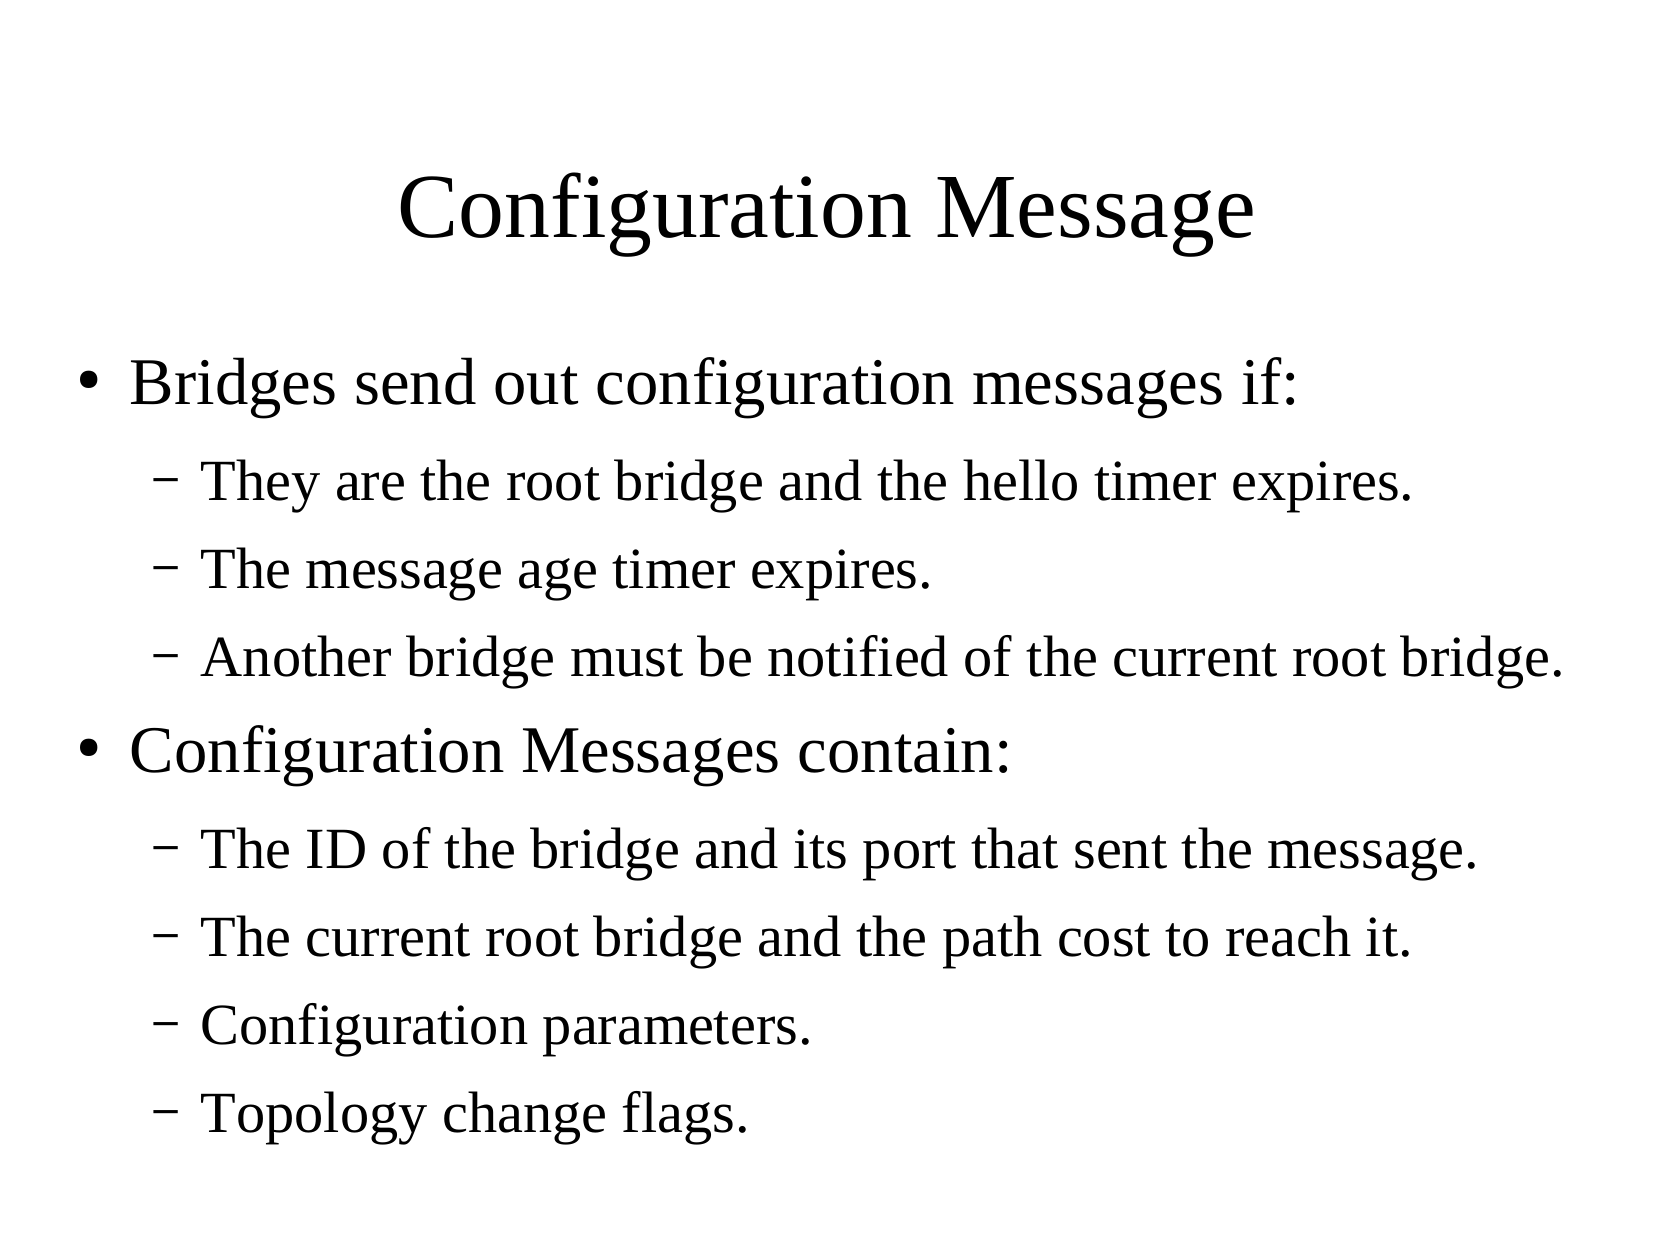

# Configuration Message
Bridges send out configuration messages if:
They are the root bridge and the hello timer expires.
The message age timer expires.
Another bridge must be notified of the current root bridge.
Configuration Messages contain:
The ID of the bridge and its port that sent the message.
The current root bridge and the path cost to reach it.
Configuration parameters.
Topology change flags.